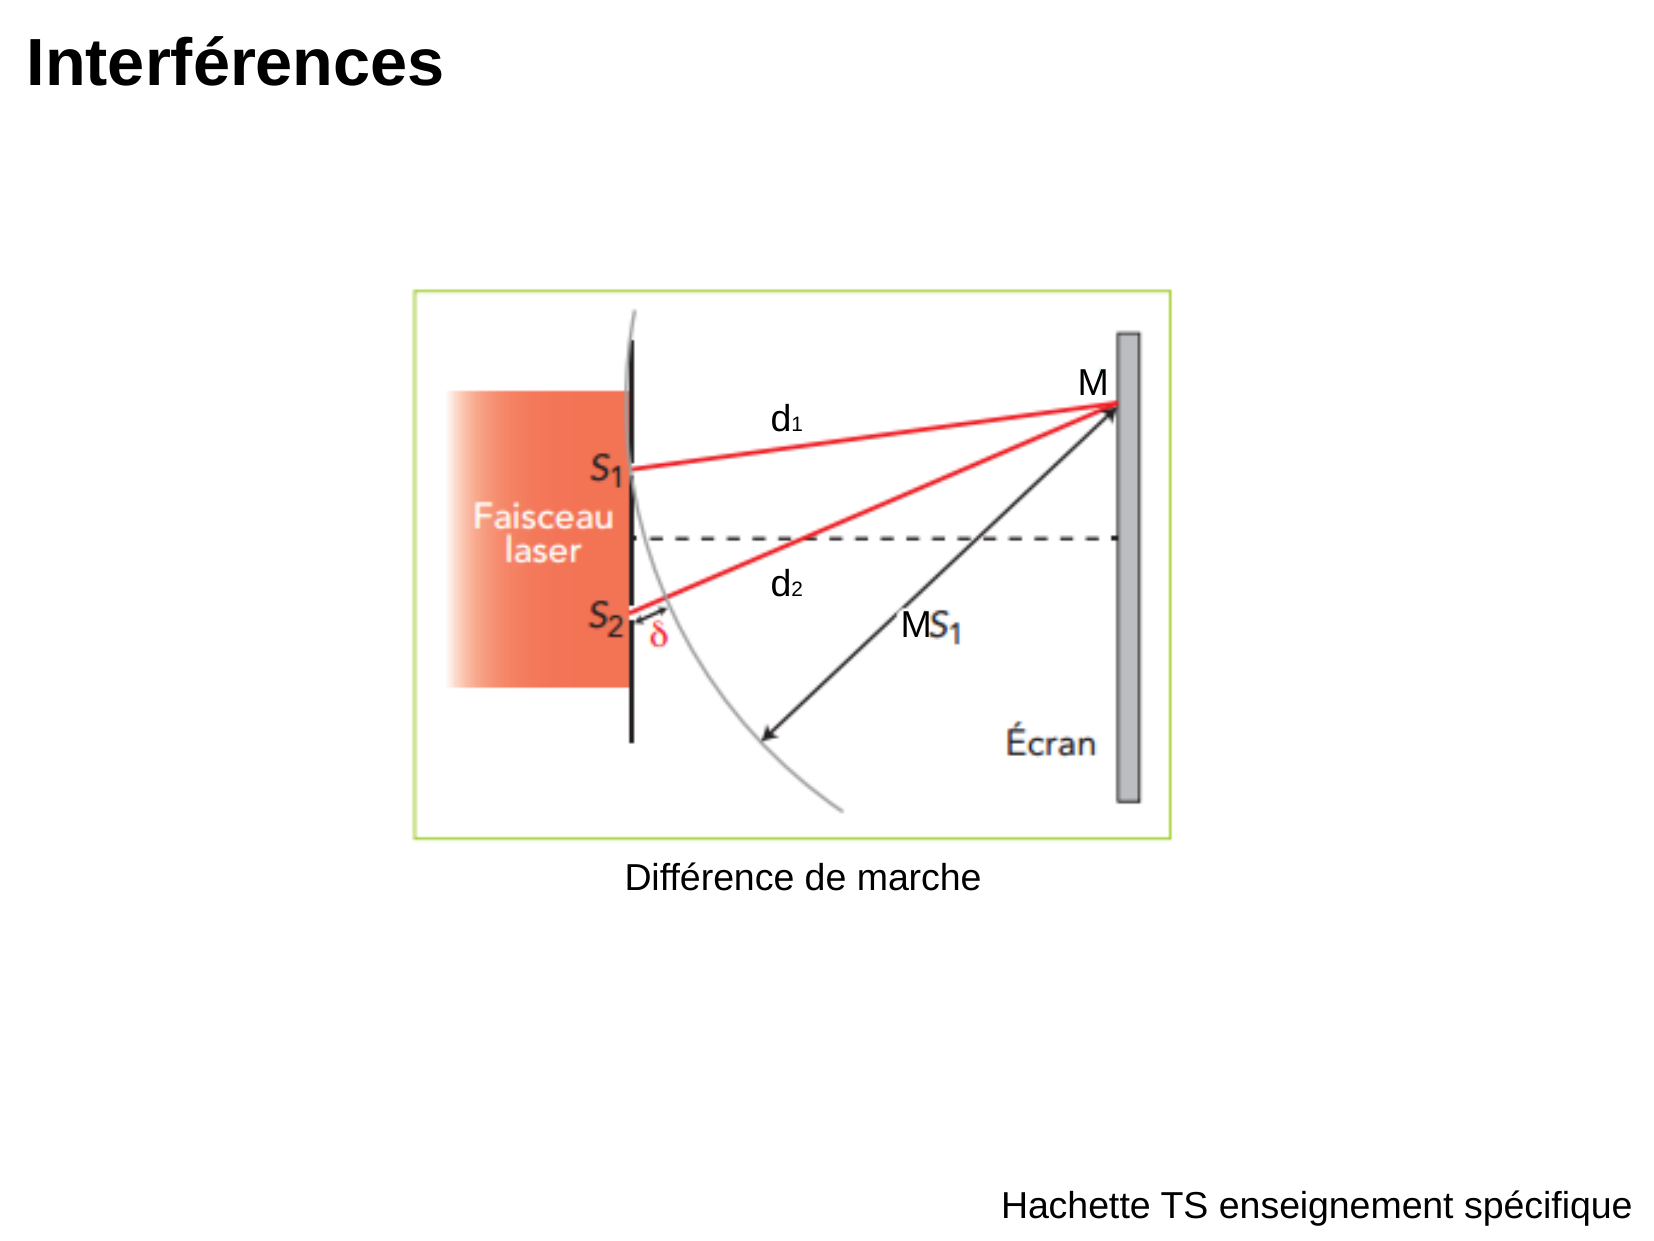

Interférences
M
d1
d2
M
Différence de marche
Hachette TS enseignement spécifique